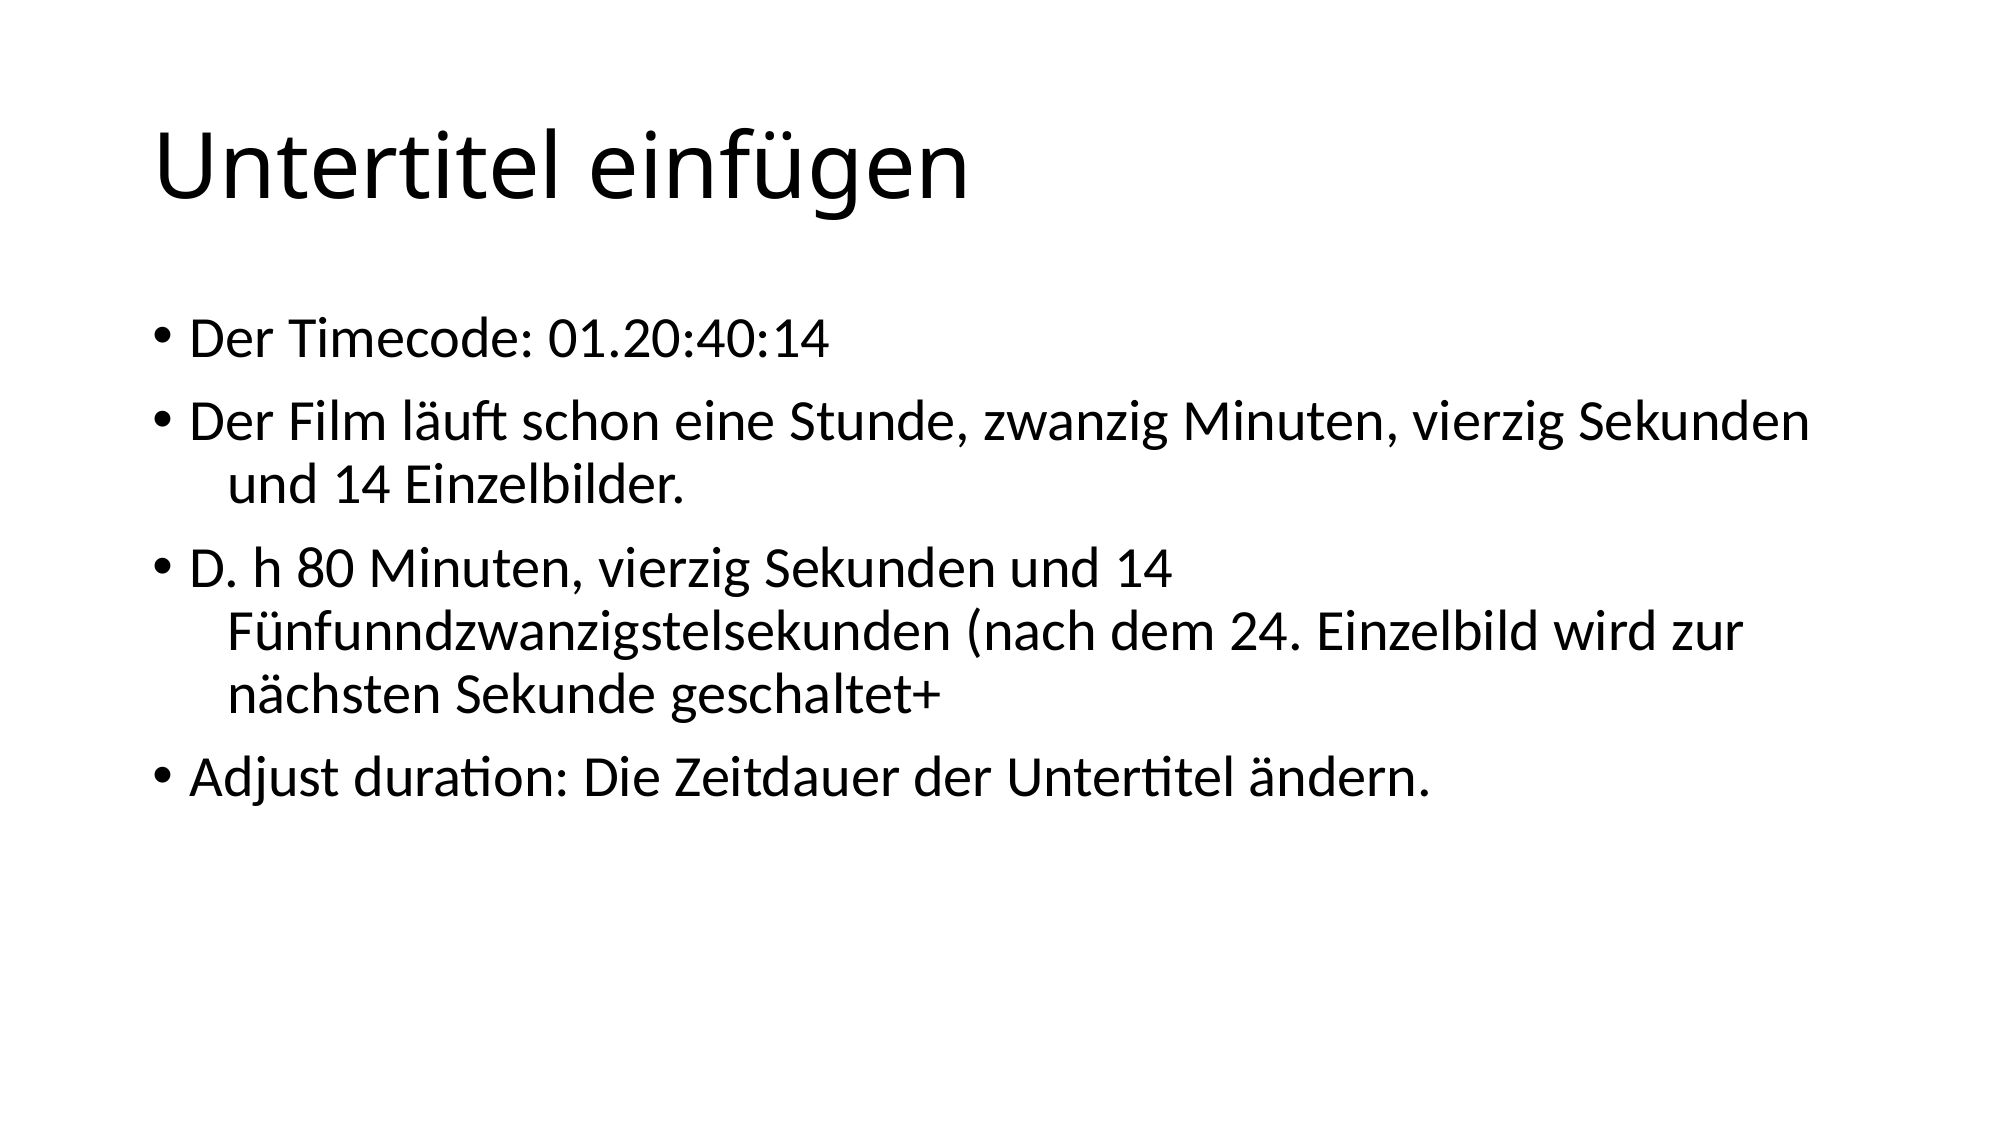

# Untertitel einfügen
Der Timecode: 01.20:40:14
Der Film läuft schon eine Stunde, zwanzig Minuten, vierzig Sekunden und 14 Einzelbilder.
D. h 80 Minuten, vierzig Sekunden und 14 Fünfunndzwanzigstelsekunden (nach dem 24. Einzelbild wird zur nächsten Sekunde geschaltet+
Adjust duration: Die Zeitdauer der Untertitel ändern.